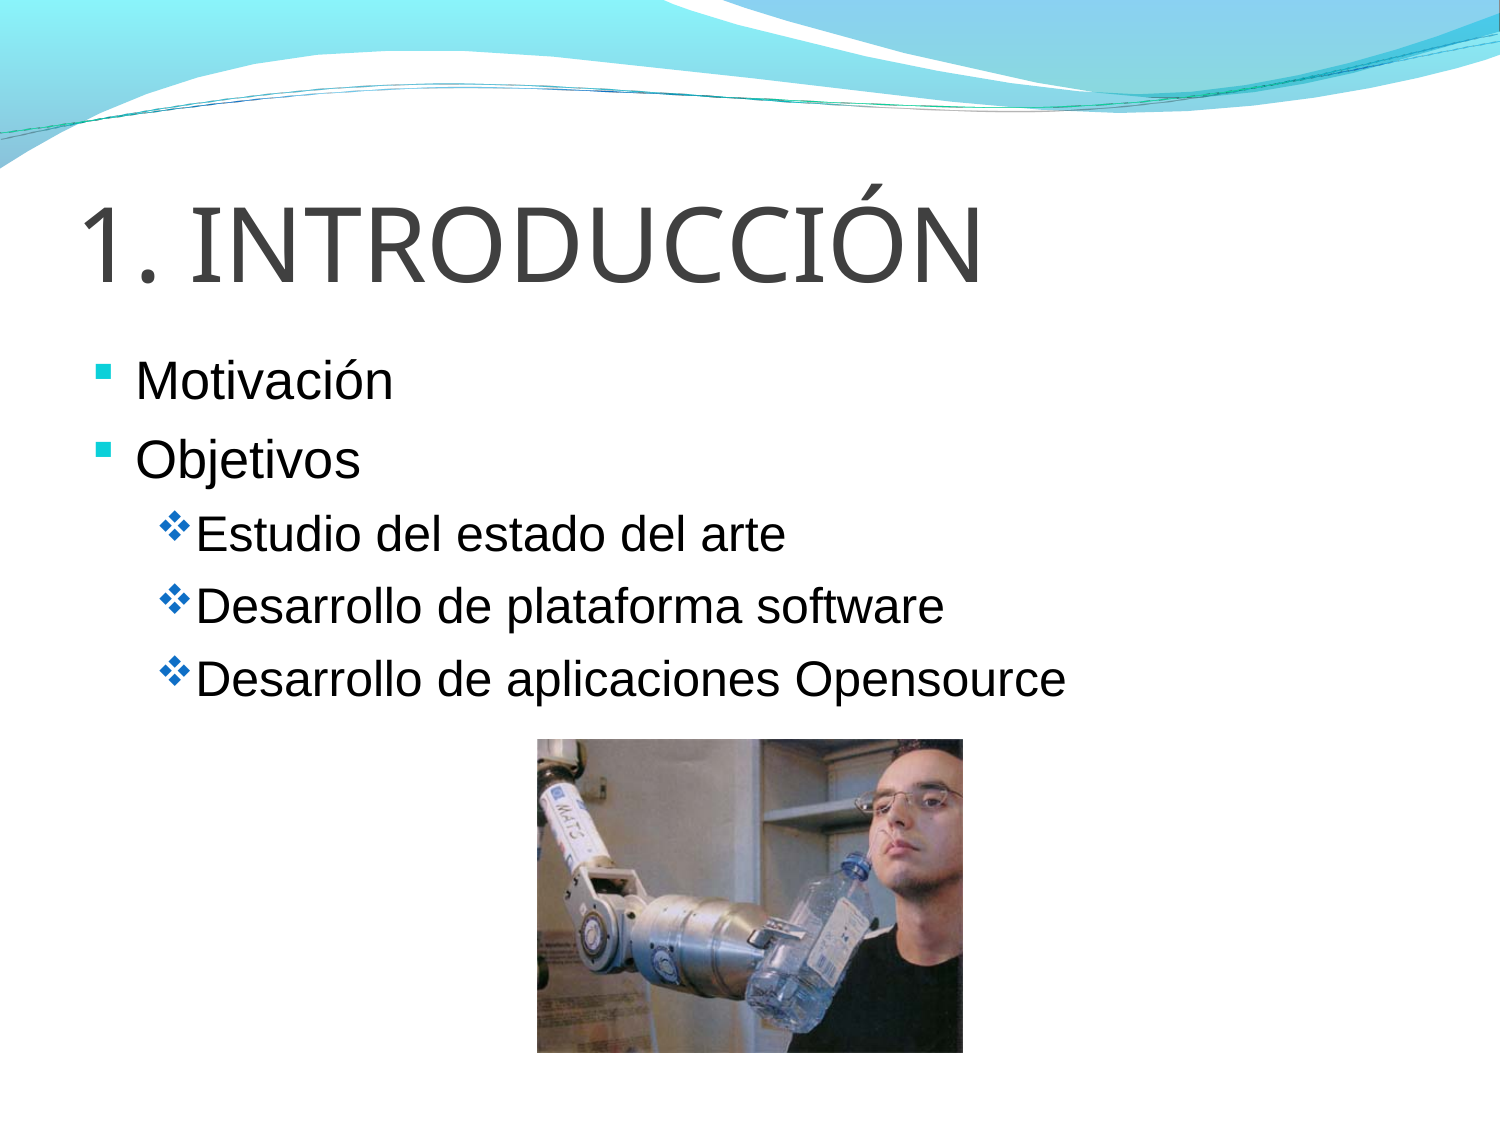

1. INTRODUCCIÓN
Motivación
Objetivos
Estudio del estado del arte
Desarrollo de plataforma software
Desarrollo de aplicaciones Opensource